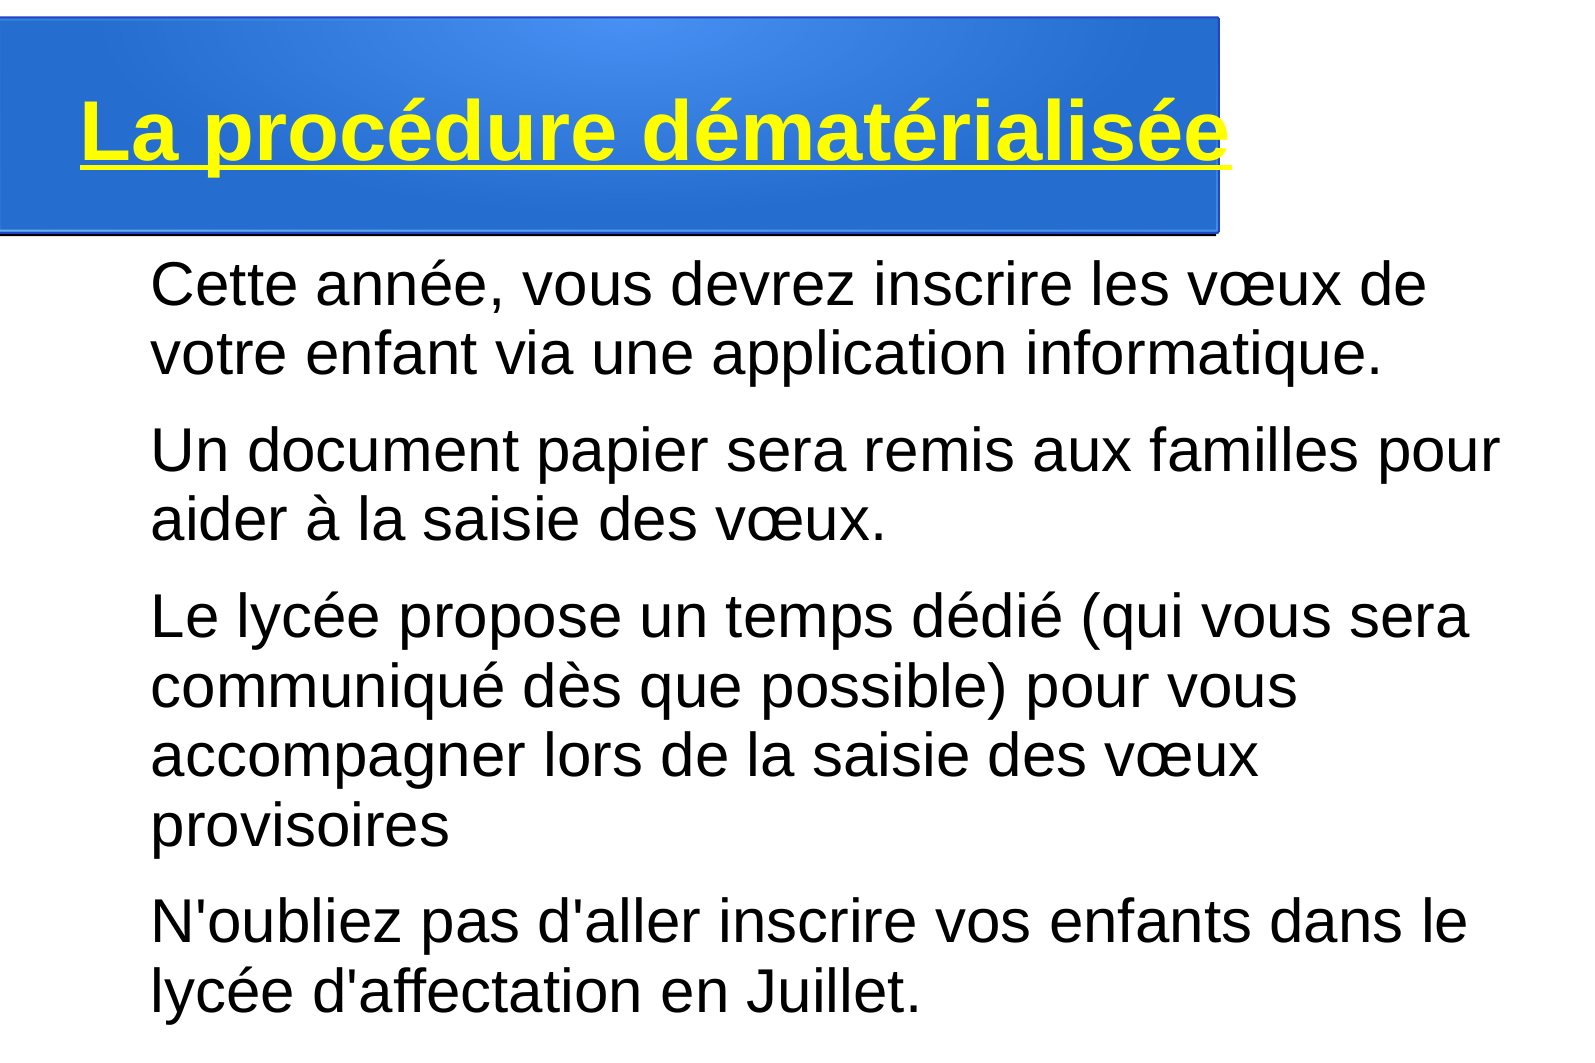

# La procédure dématérialisée
Cette année, vous devrez inscrire les vœux de votre enfant via une application informatique.
Un document papier sera remis aux familles pour aider à la saisie des vœux.
Le lycée propose un temps dédié (qui vous sera communiqué dès que possible) pour vous accompagner lors de la saisie des vœux provisoires
N'oubliez pas d'aller inscrire vos enfants dans le lycée d'affectation en Juillet.